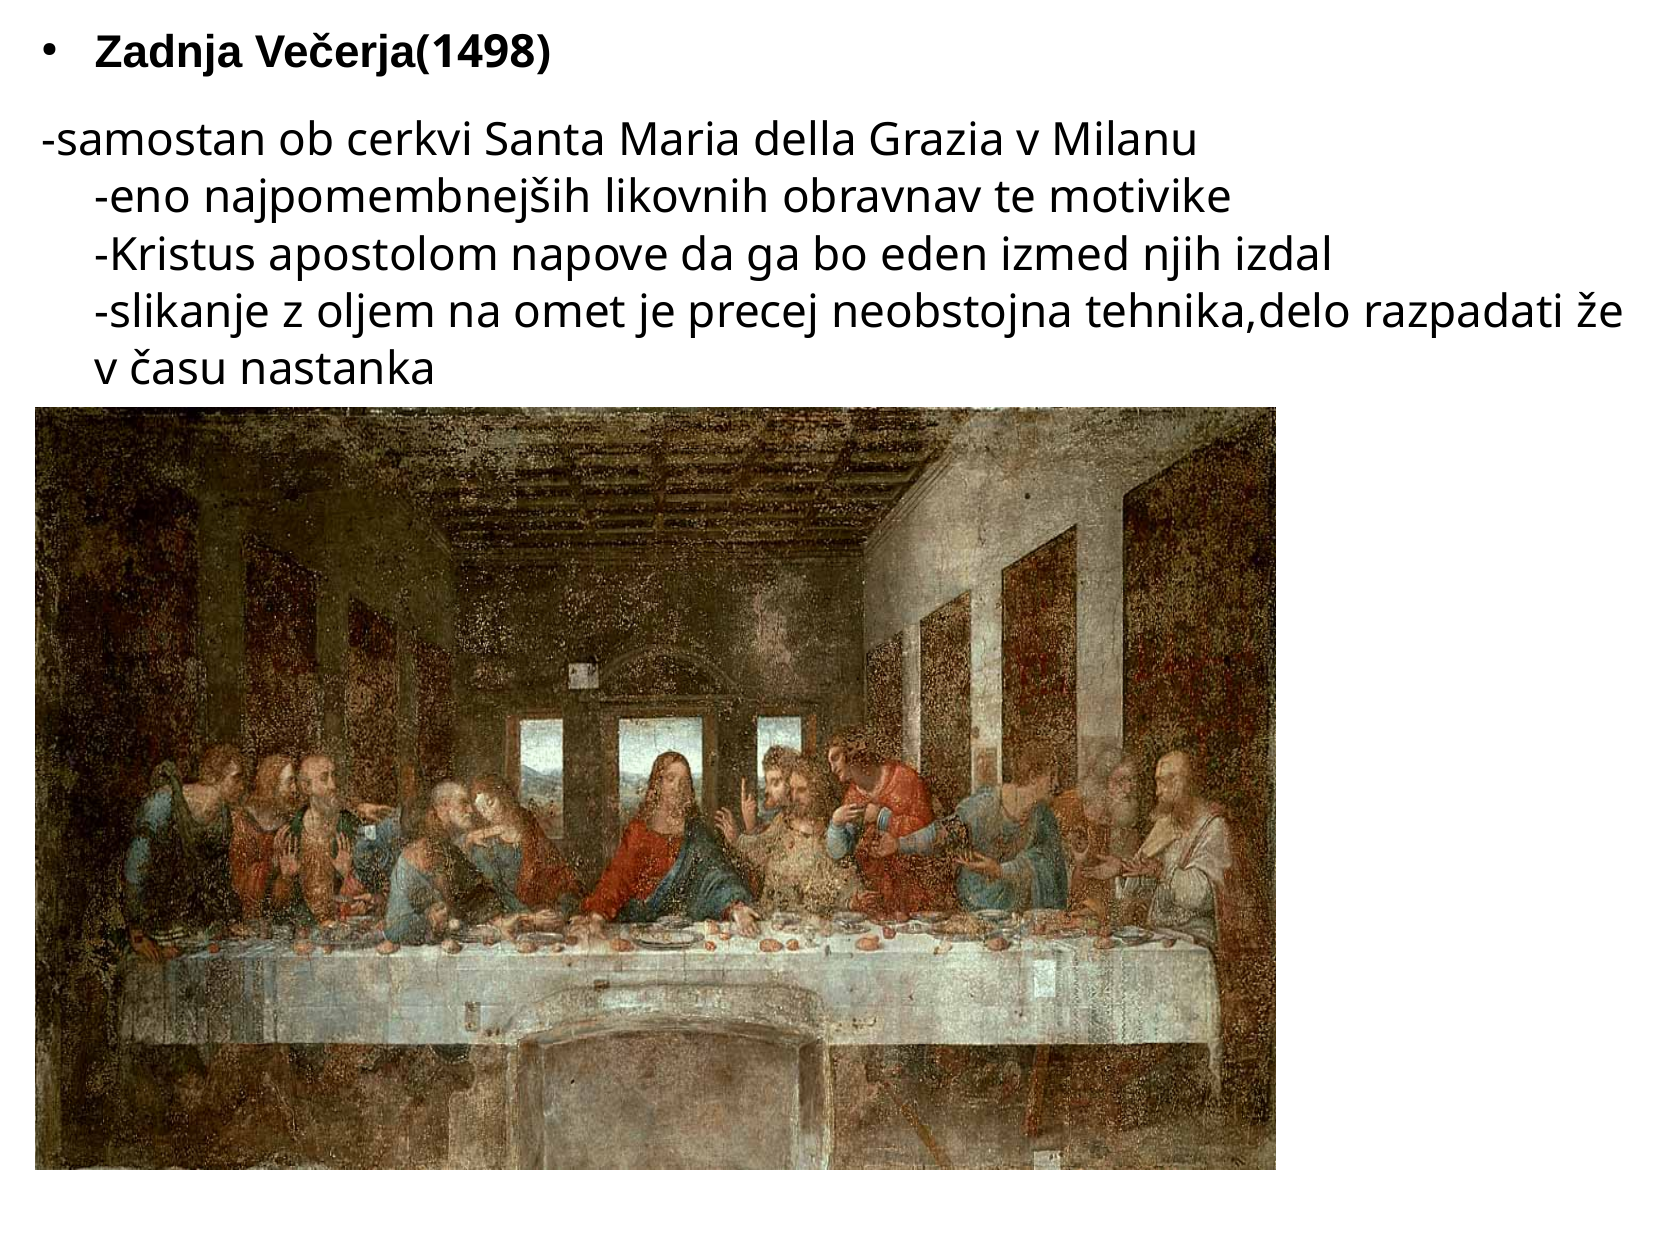

# Zadnja Večerja(1498)
-samostan ob cerkvi Santa Maria della Grazia v Milanu
-eno najpomembnejših likovnih obravnav te motivike
-Kristus apostolom napove da ga bo eden izmed njih izdal
-slikanje z oljem na omet je precej neobstojna tehnika,delo razpadati že v času nastanka